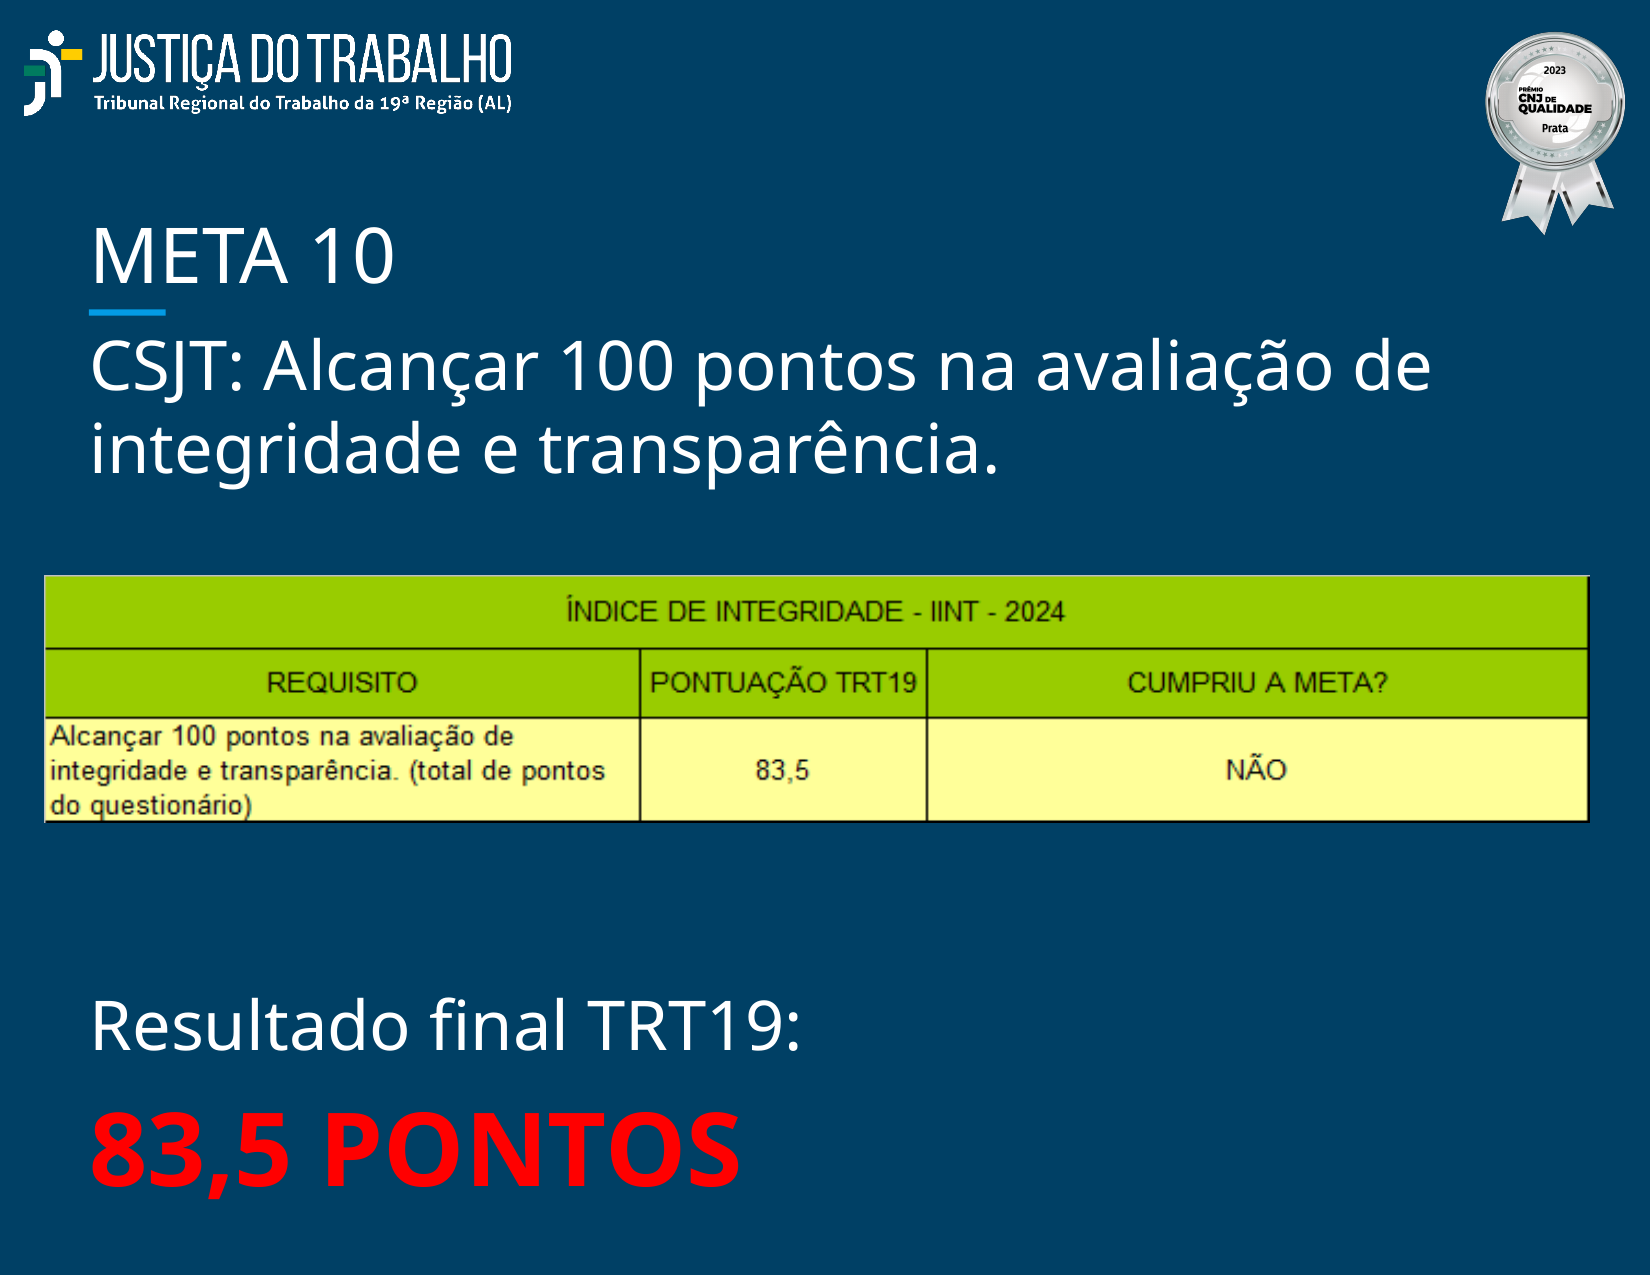

# META 10 CSJT: Alcançar 100 pontos na avaliação de integridade e transparência. Resultado final TRT19: 83,5 PONTOS